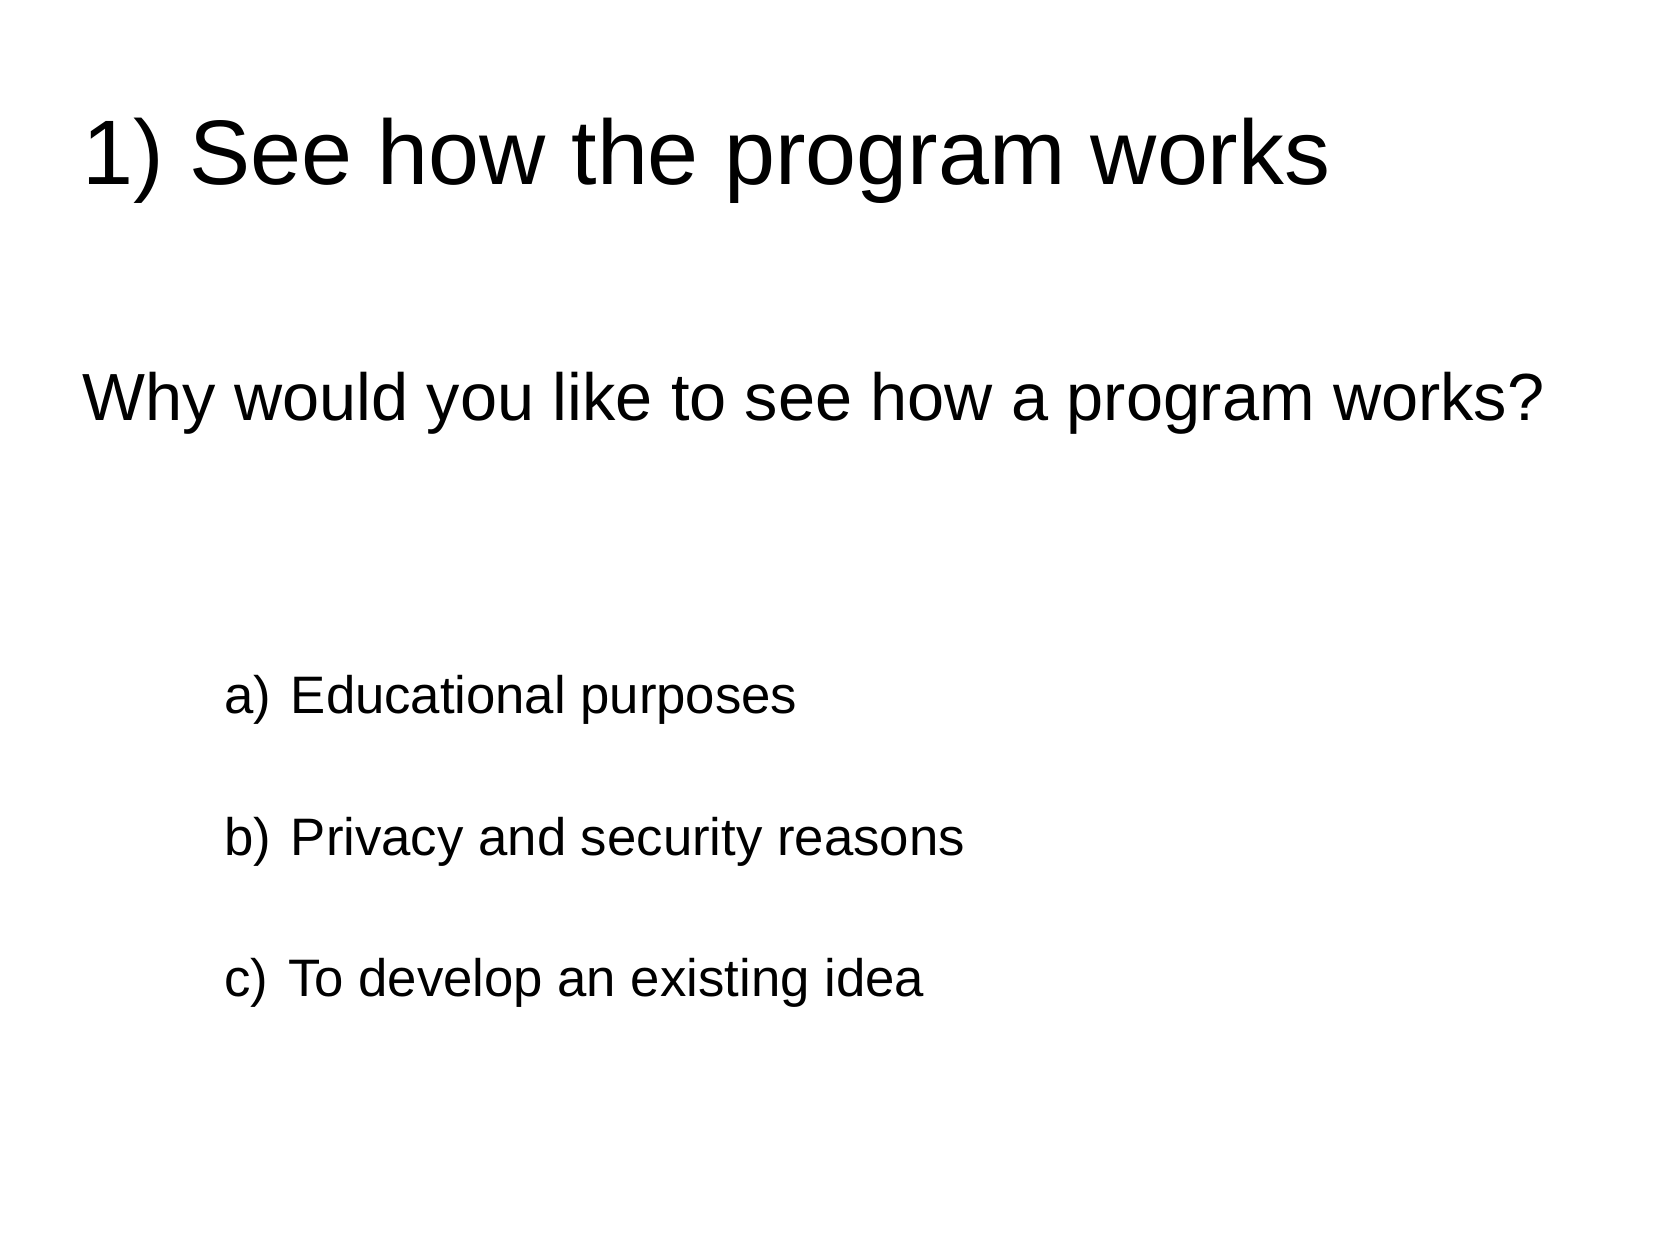

# 1) See how the program works
Why would you like to see how a program works?
 Educational purposes
 Privacy and security reasons
 To develop an existing idea